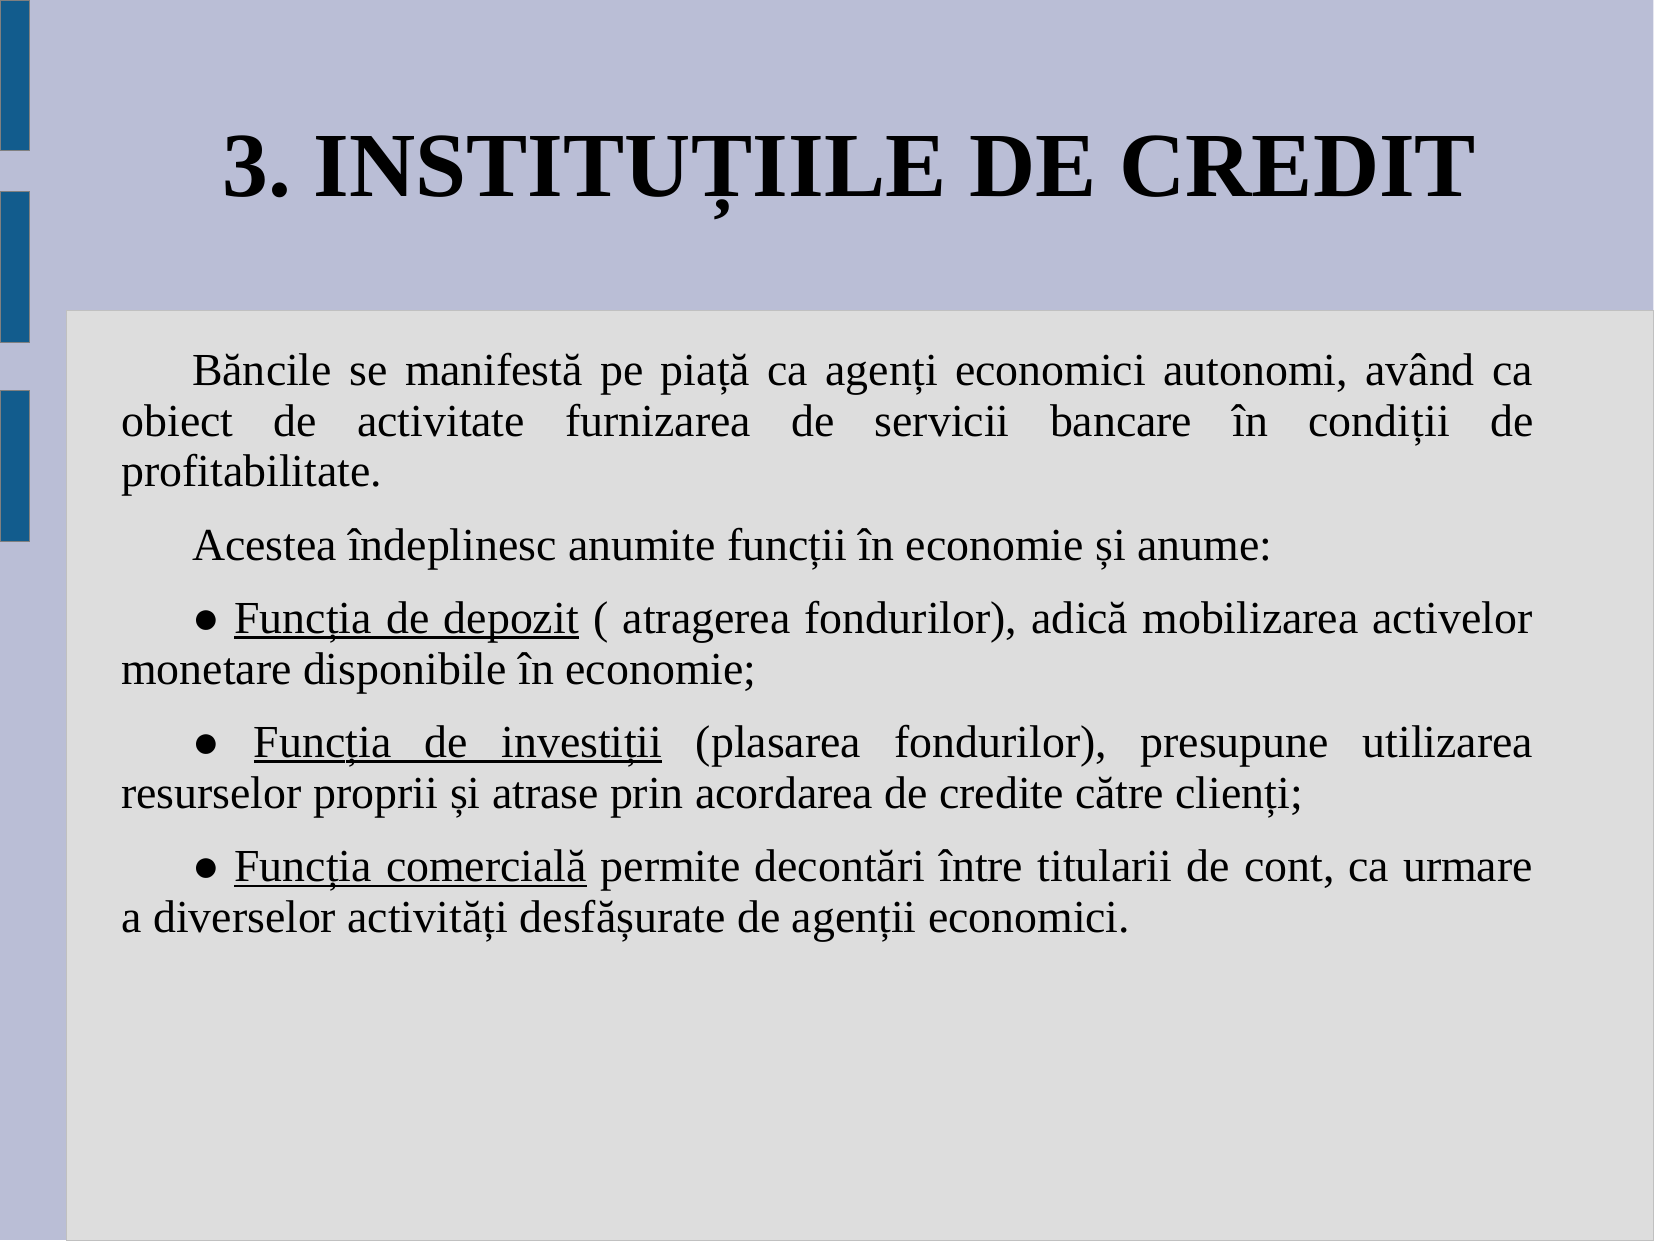

3. INSTITUȚIILE DE CREDIT
# Băncile se manifestă pe piață ca agenți economici autonomi, având ca obiect de activitate furnizarea de servicii bancare în condiții de profitabilitate.
Acestea îndeplinesc anumite funcții în economie și anume:
● Funcția de depozit ( atragerea fondurilor), adică mobilizarea activelor monetare disponibile în economie;
● Funcția de investiții (plasarea fondurilor), presupune utilizarea resurselor proprii și atrase prin acordarea de credite către clienți;
● Funcția comercială permite decontări între titularii de cont, ca urmare a diverselor activități desfășurate de agenții economici.